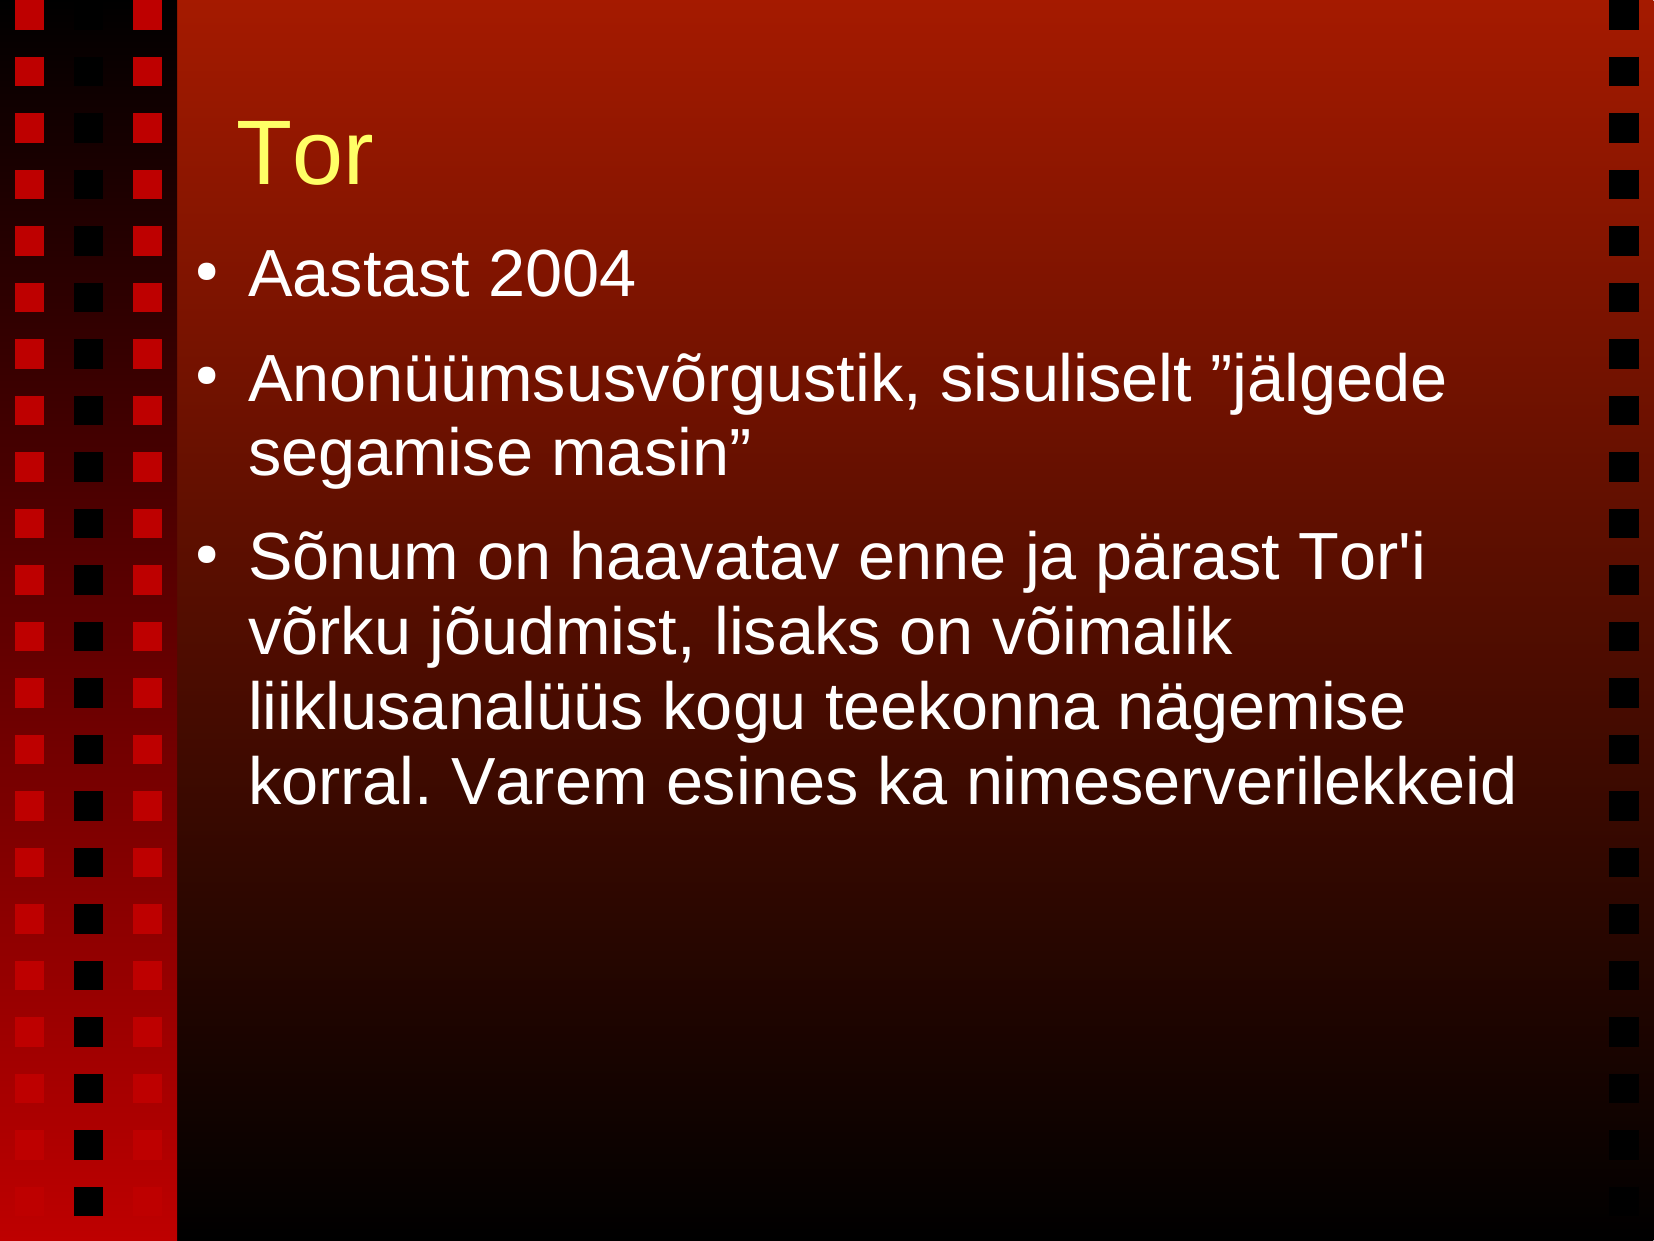

# Tor
Aastast 2004
Anonüümsusvõrgustik, sisuliselt ”jälgede segamise masin”
Sõnum on haavatav enne ja pärast Tor'i võrku jõudmist, lisaks on võimalik liiklusanalüüs kogu teekonna nägemise korral. Varem esines ka nimeserverilekkeid